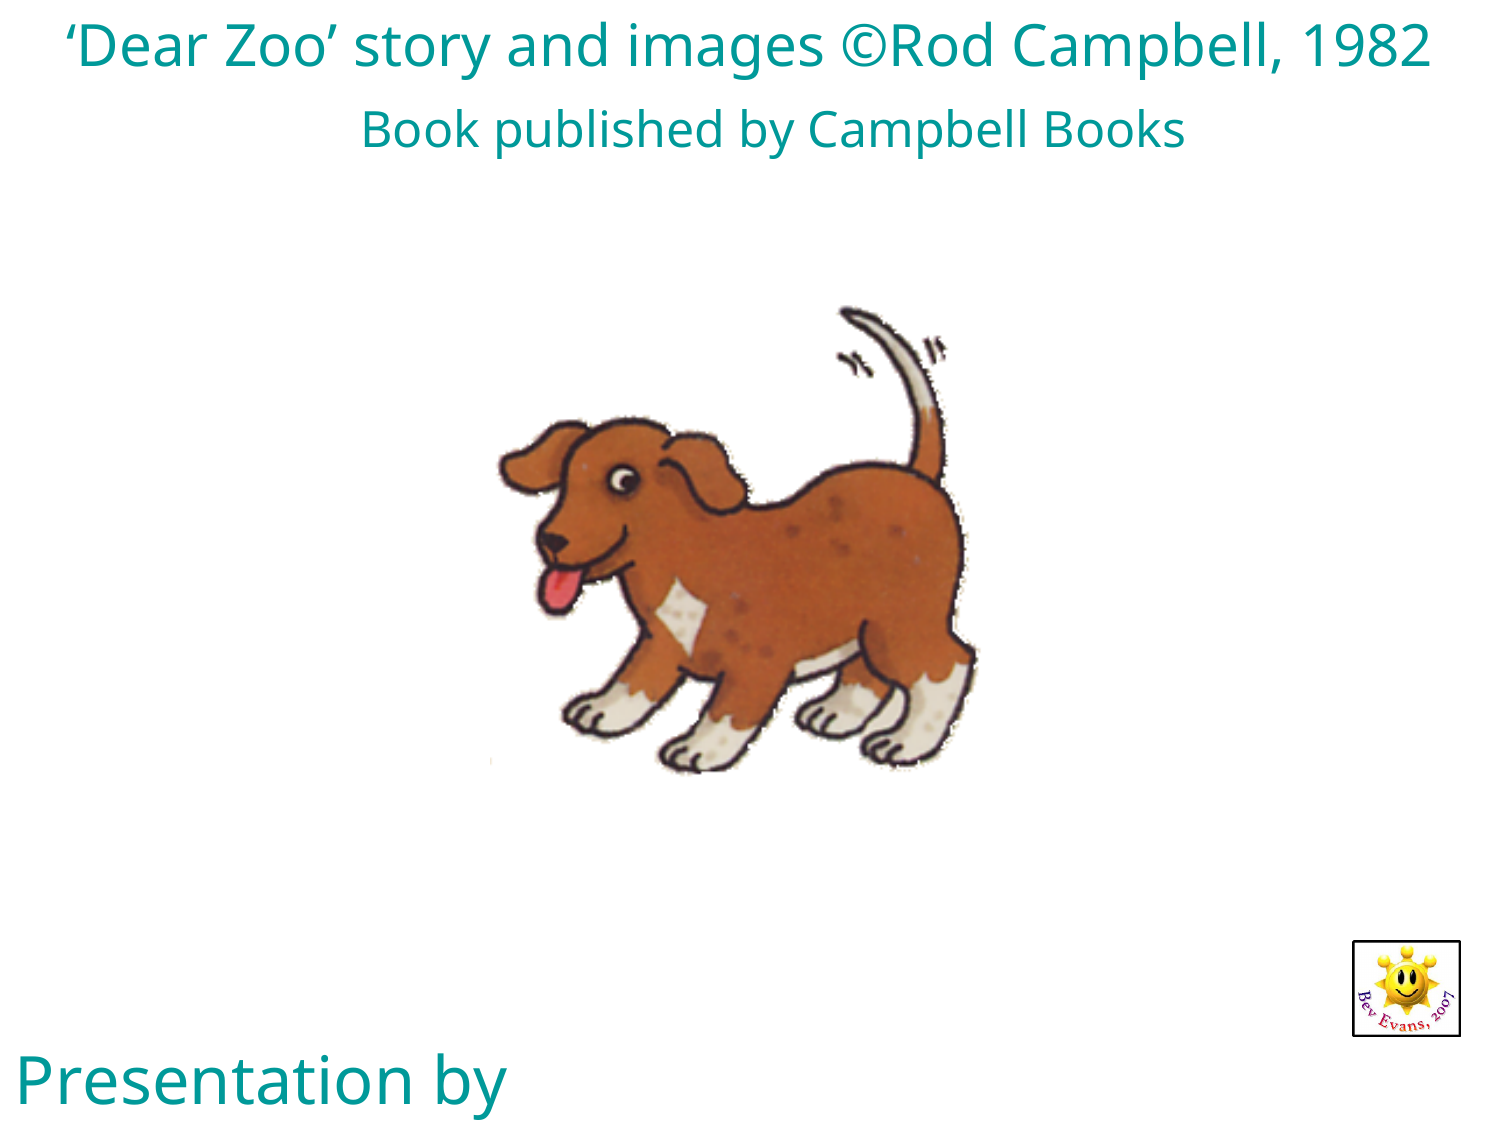

‘Dear Zoo’ story and images ©Rod Campbell, 1982
Book published by Campbell Books
Presentation by www.communication4all.co.uk